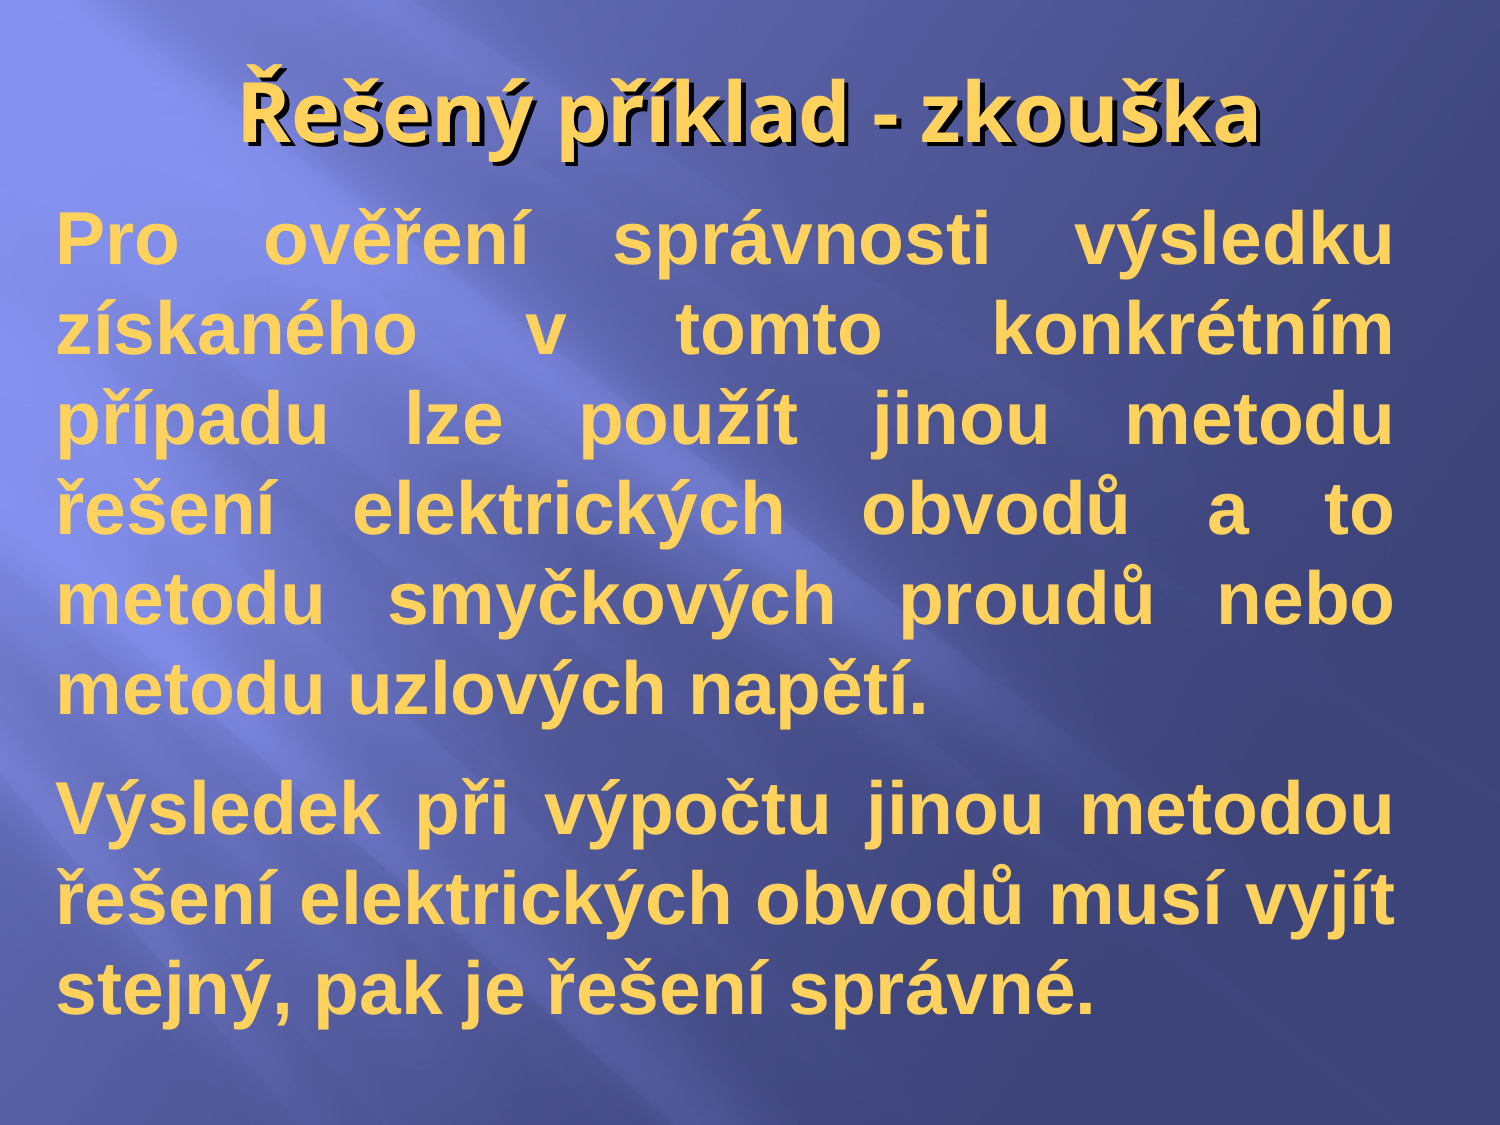

# Řešený příklad - zkouška
Pro ověření správnosti výsledku získaného v tomto konkrétním případu lze použít jinou metodu řešení elektrických obvodů a to metodu smyčkových proudů nebo metodu uzlových napětí.
Výsledek při výpočtu jinou metodou řešení elektrických obvodů musí vyjít stejný, pak je řešení správné.